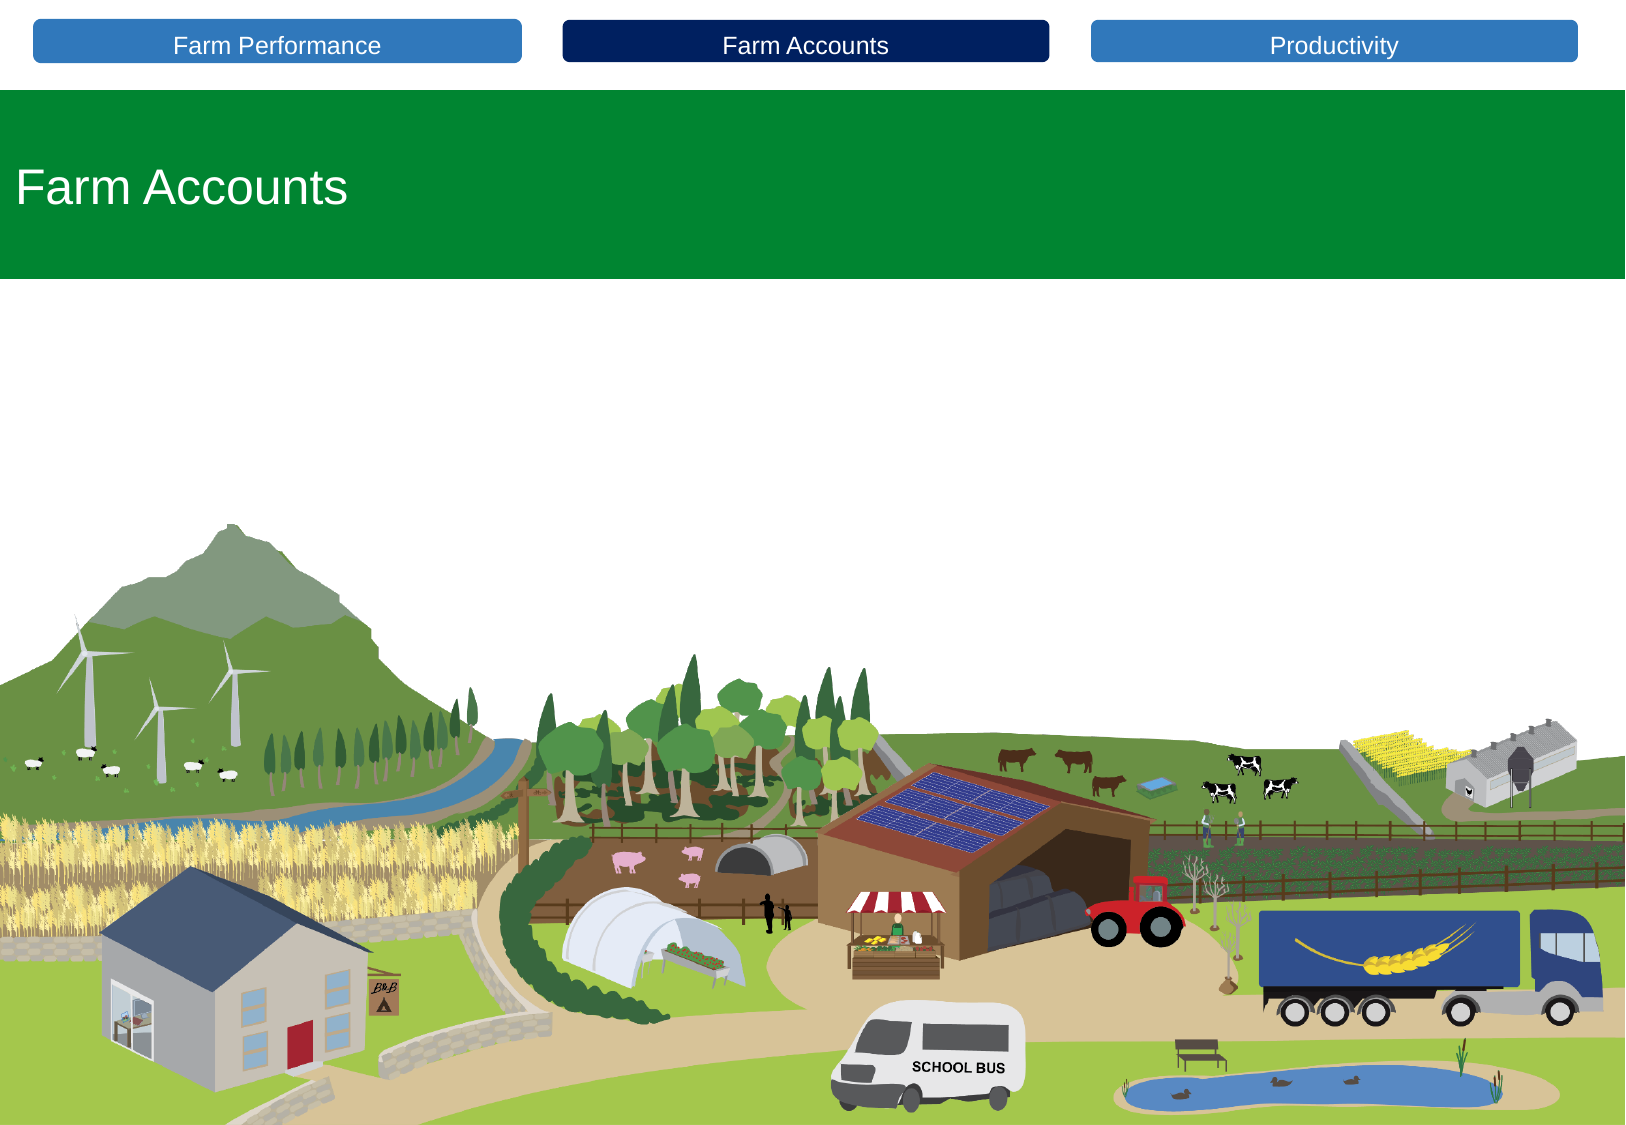

Farm Performance
Farm Accounts
Productivity
# Farm Accounts
Farm Accounts